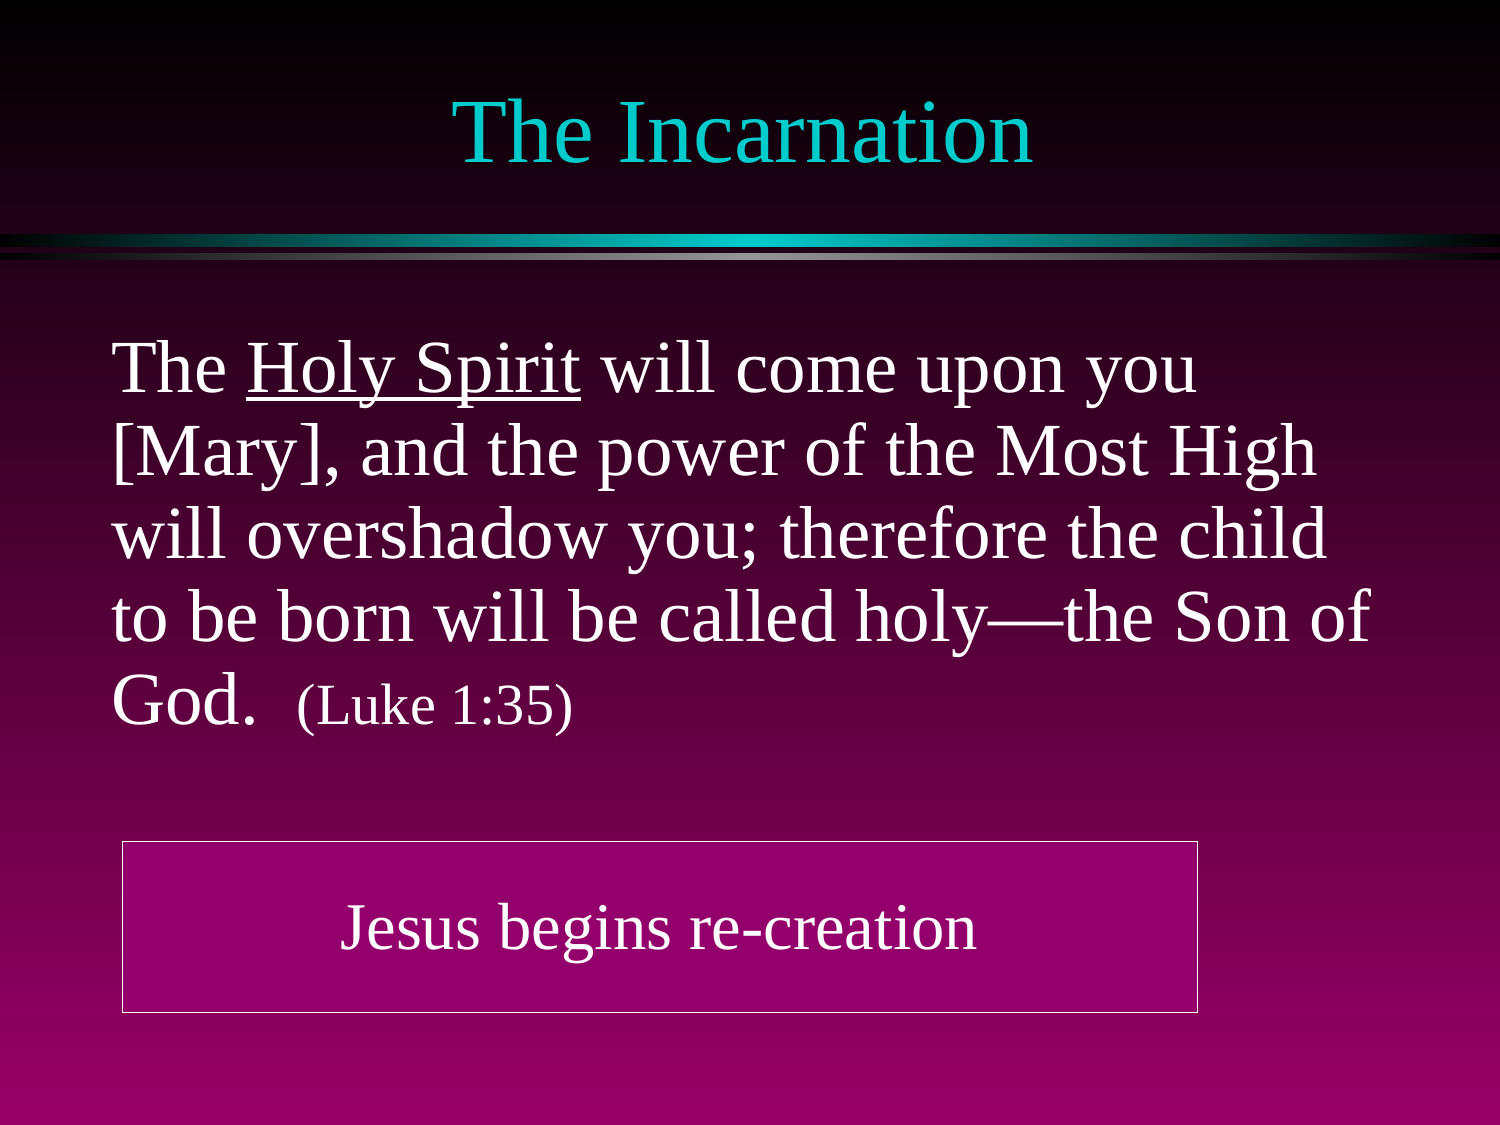

# The Incarnation
The Holy Spirit will come upon you [Mary], and the power of the Most High will overshadow you; therefore the child to be born will be called holy—the Son of God. (Luke 1:35)
Jesus begins re-creation